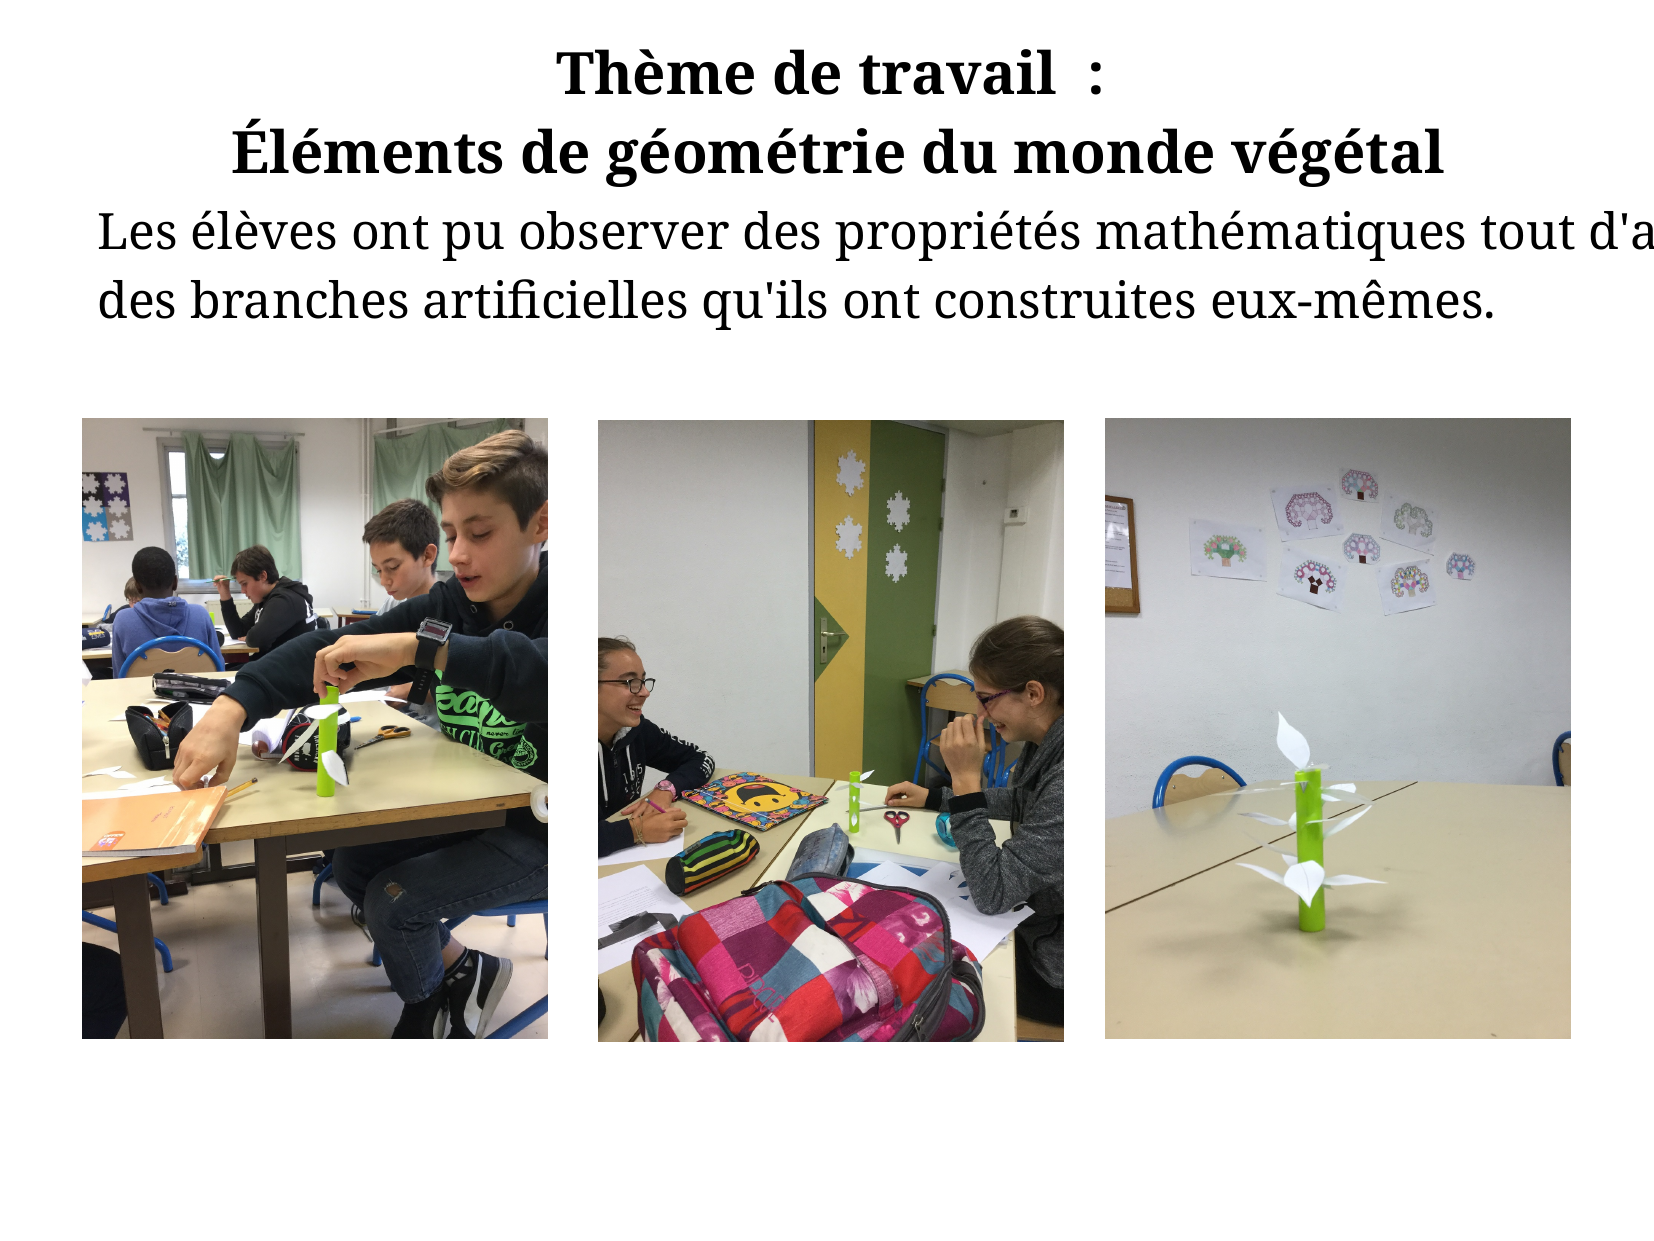

Thème de travail  :
Éléments de géométrie du monde végétal
Les élèves ont pu observer des propriétés mathématiques tout d'abord sur
des branches artificielles qu'ils ont construites eux-mêmes.
#